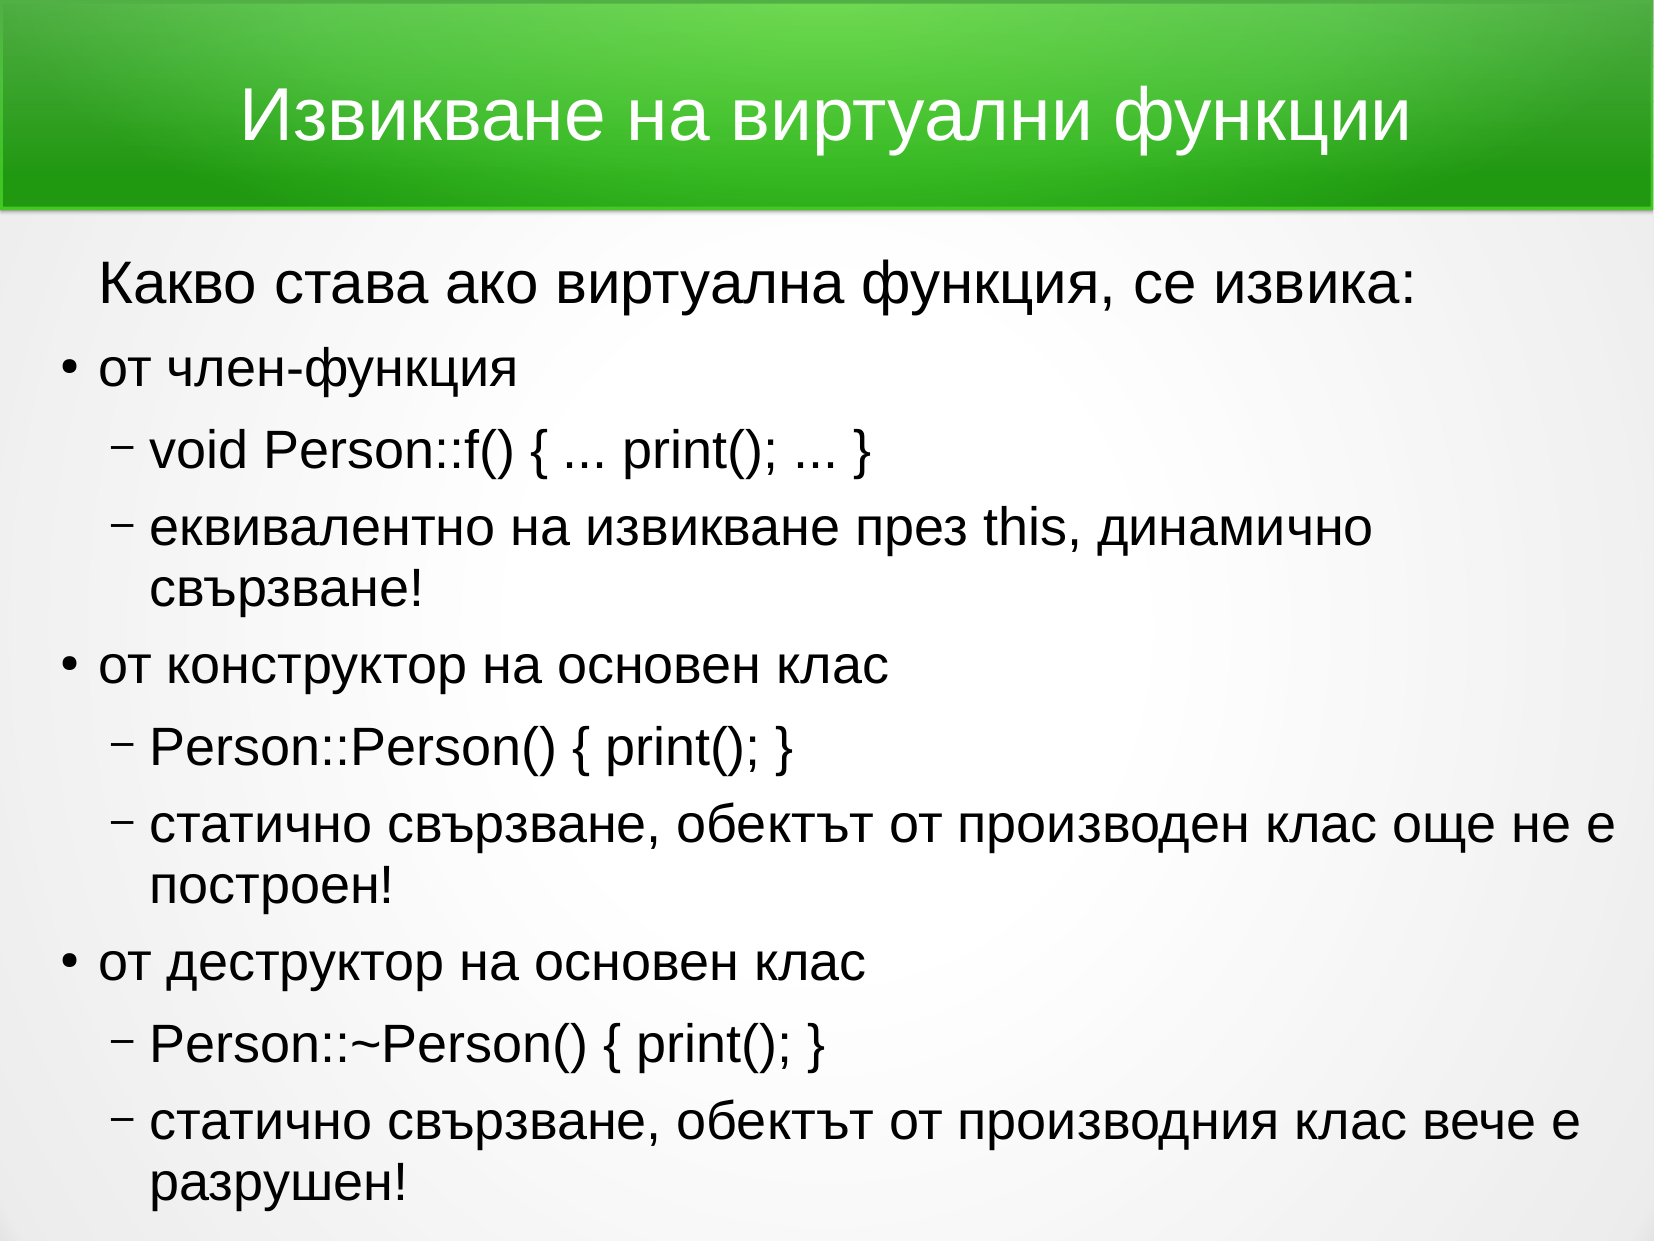

# Извикване на виртуални функции
Какво става ако виртуална функция, се извика:
от член-функция
void Person::f() { ... print(); ... }
еквивалентно на извикване през this, динамично свързване!
от конструктор на основен клас
Person::Person() { print(); }
статично свързване, обектът от производен клас още не е построен!
от деструктор на основен клас
Person::~Person() { print(); }
статично свързване, обектът от производния клас вече е разрушен!